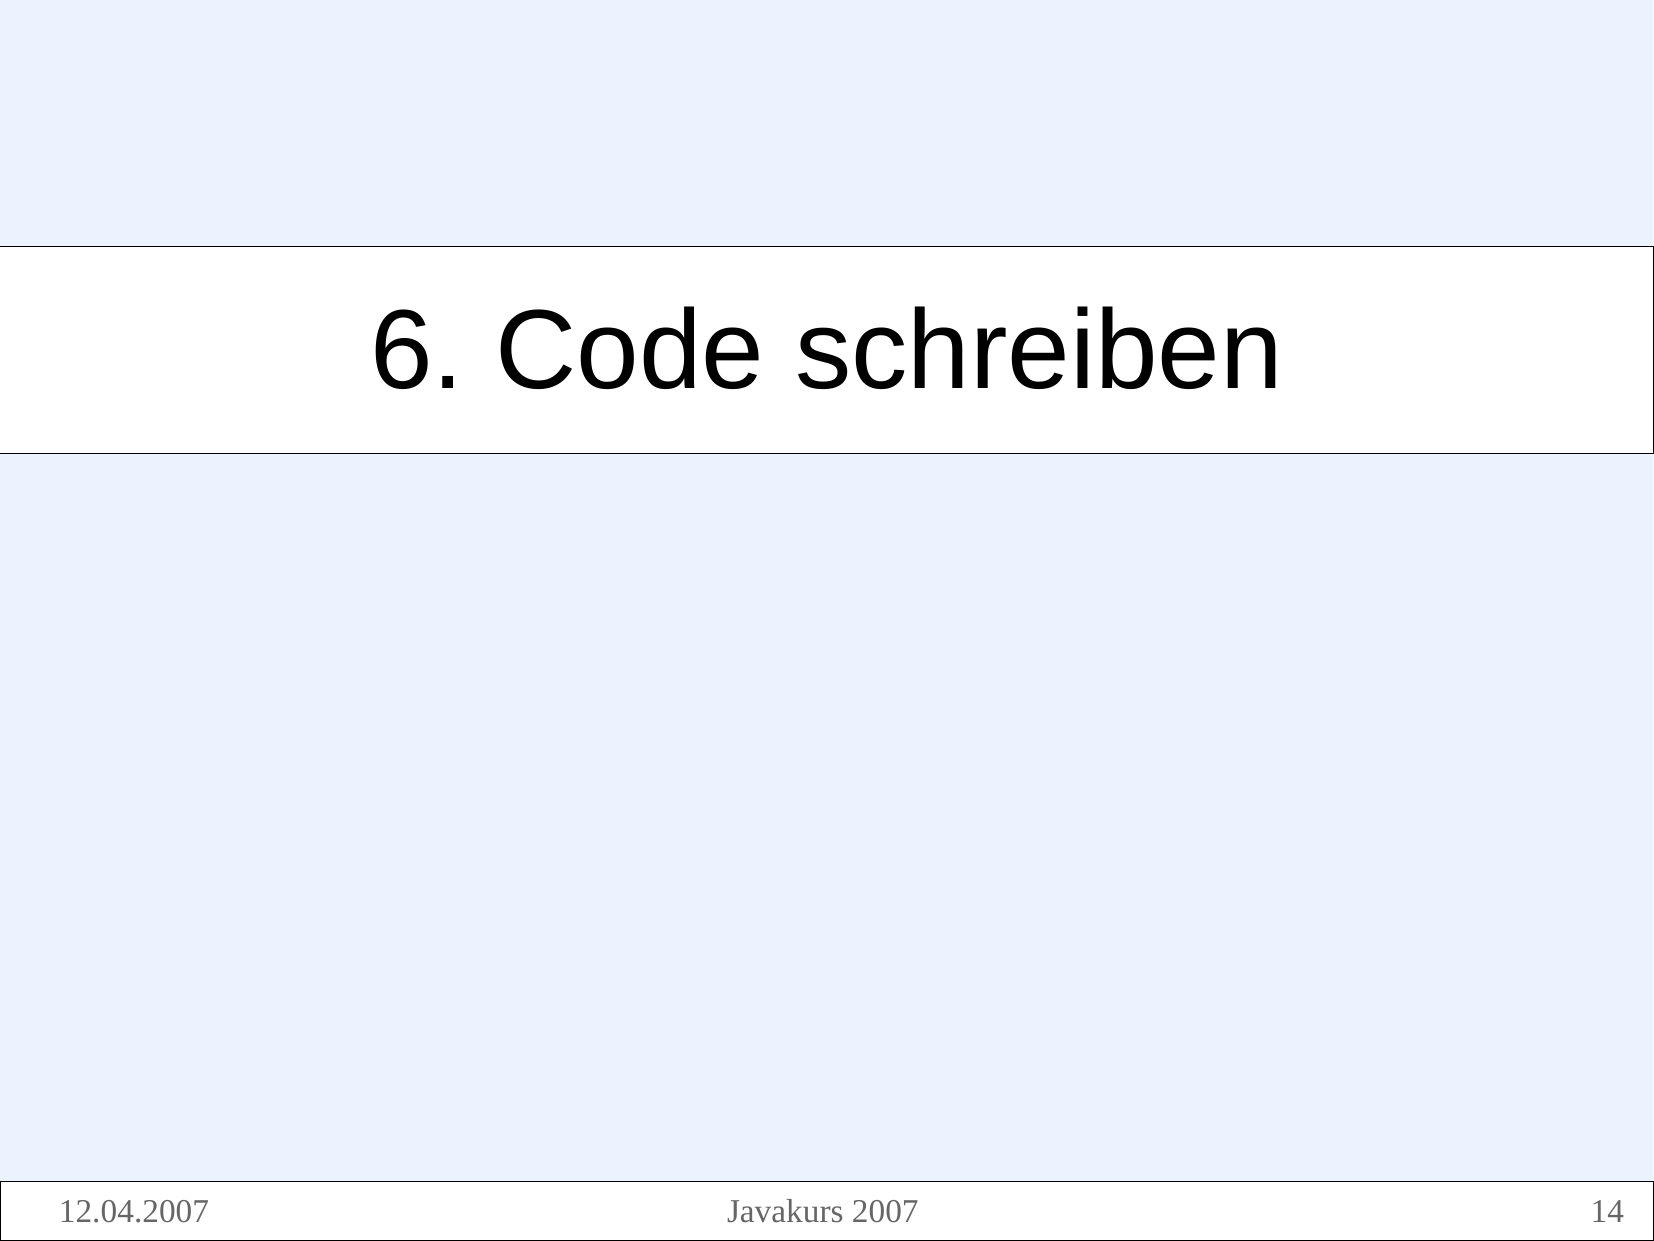

# 6. Code schreiben
12.04.2007
Javakurs 2007
14